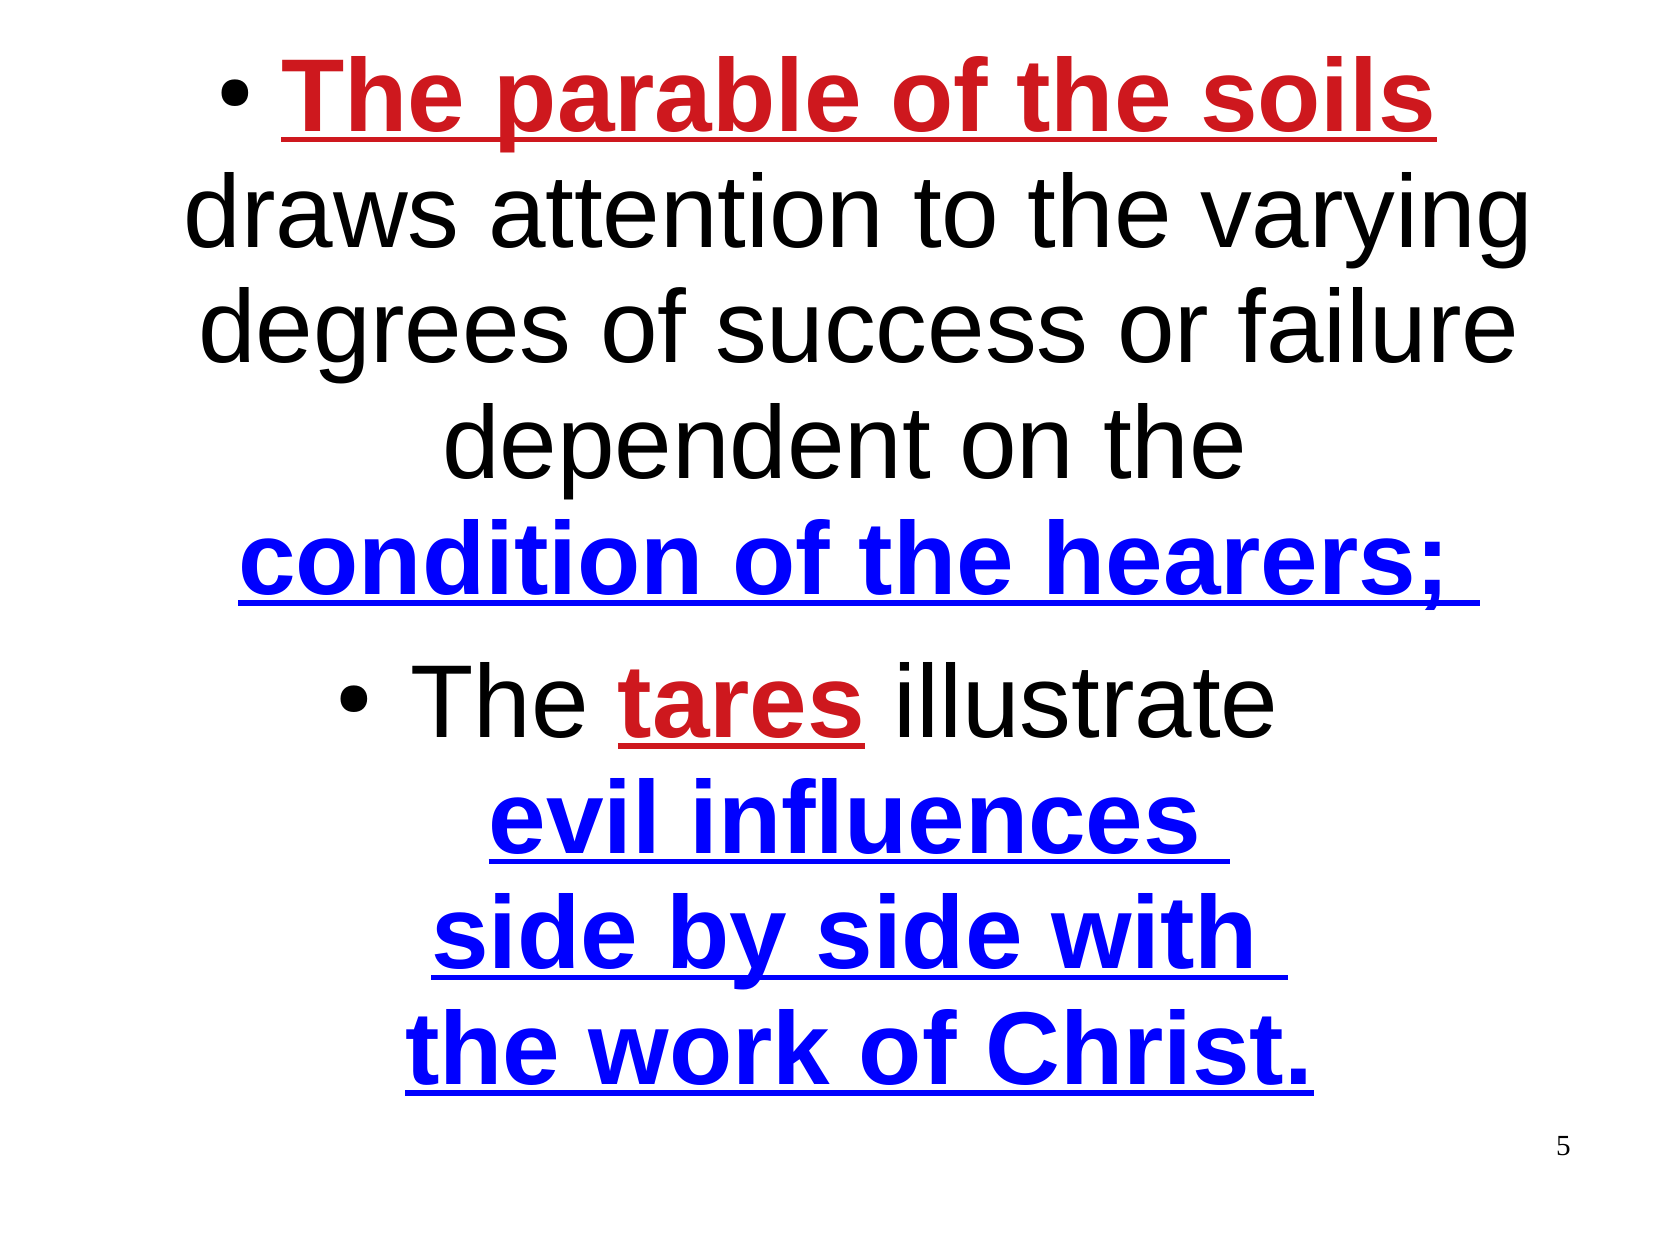

# The parable of the soils draws attention to the varying degrees of success or failure dependent on the condition of the hearers;
The tares illustrate
evil influences
side by side with
the work of Christ.
5